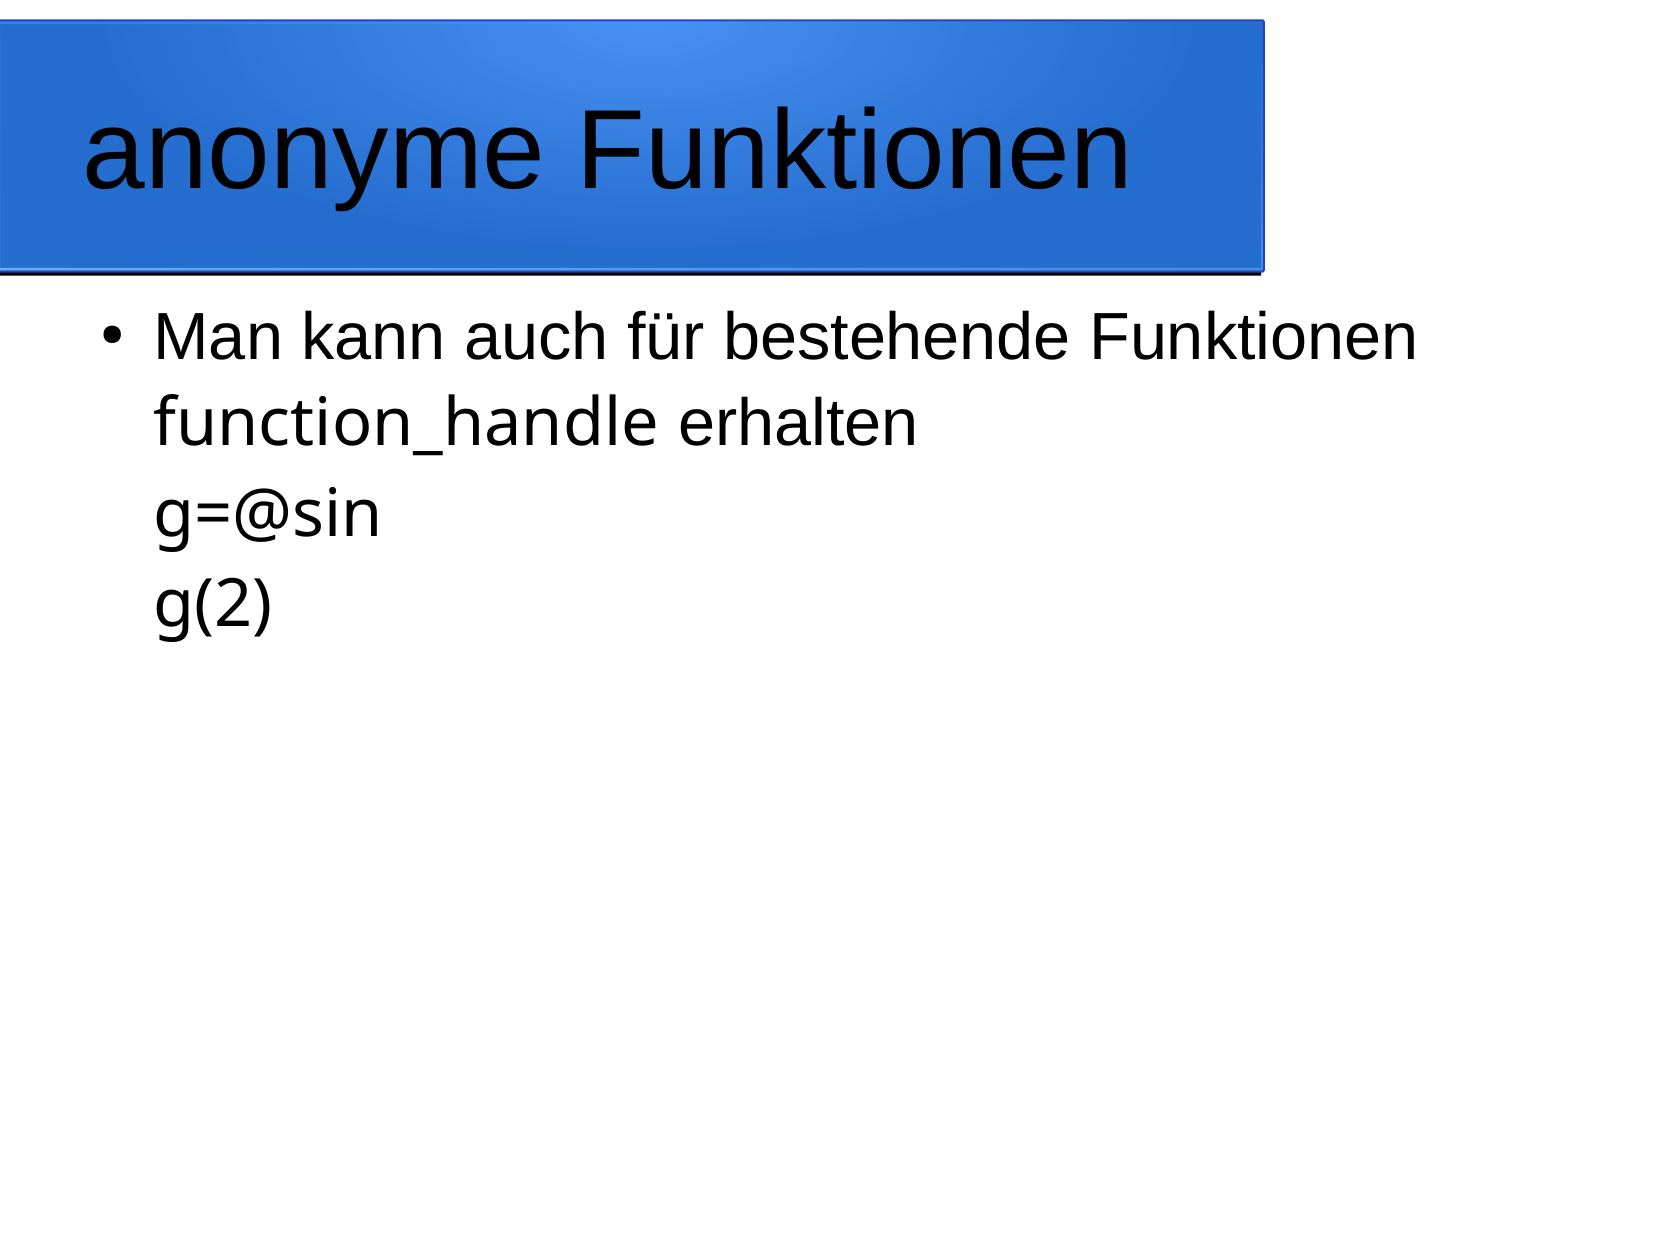

# anonyme Funktionen
Man kann auch für bestehende Funktionen function_handle erhalten
g=@sin
g(2)